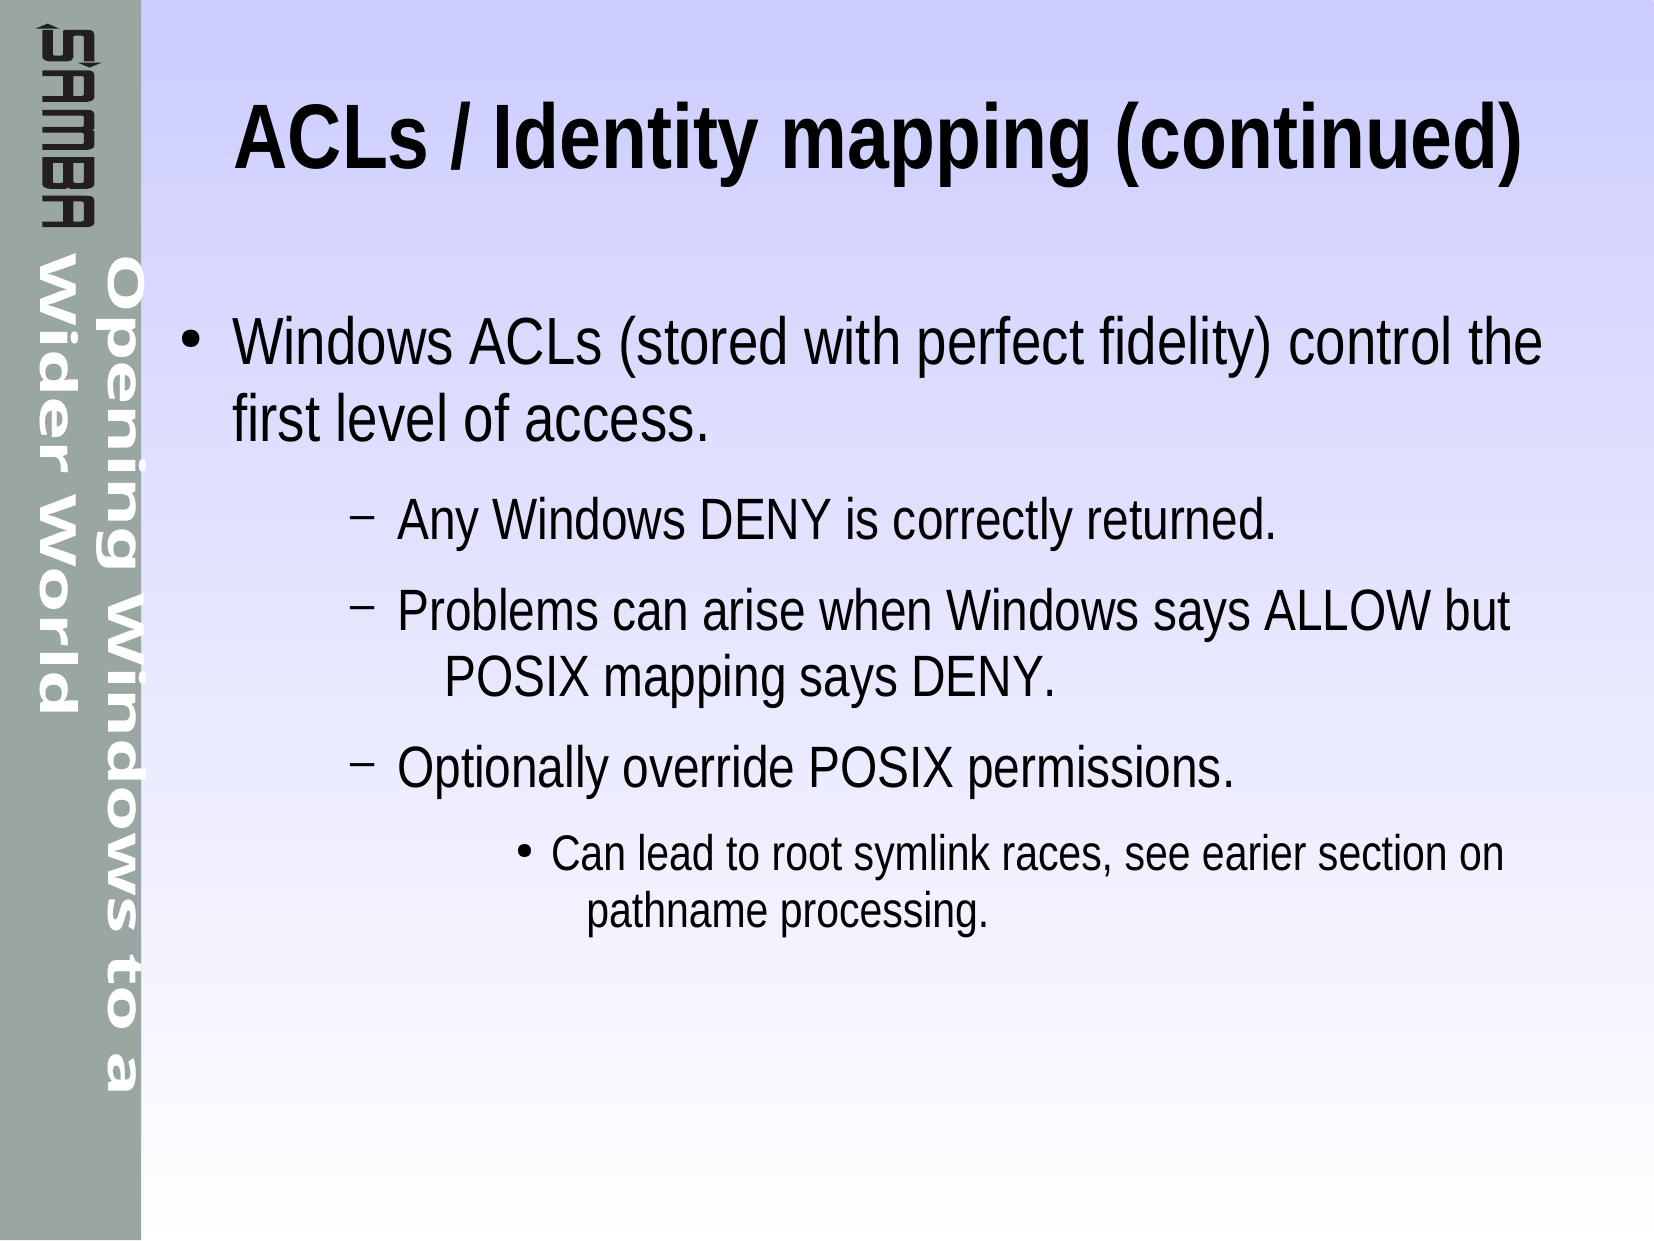

# ACLs / Identity mapping (continued)
Windows ACLs (stored with perfect fidelity) control the first level of access.
Any Windows DENY is correctly returned.
Problems can arise when Windows says ALLOW but POSIX mapping says DENY.
Optionally override POSIX permissions.
Can lead to root symlink races, see earier section on pathname processing.